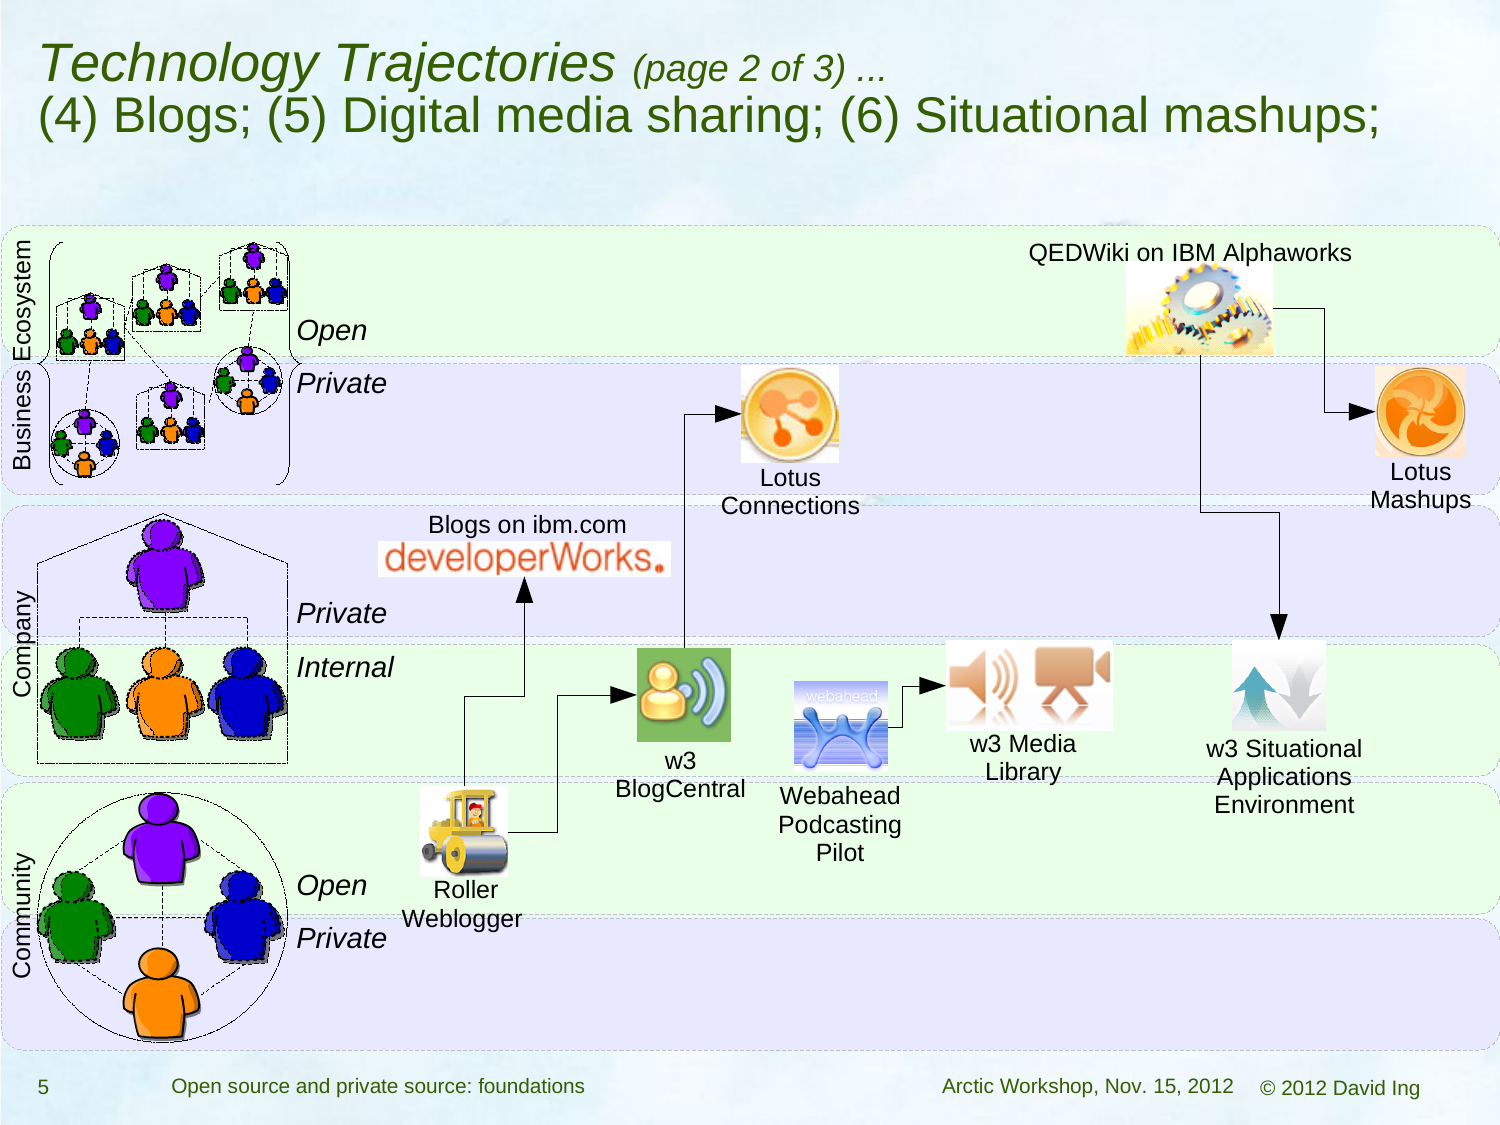

# Technology Trajectories (page 2 of 3) ... (4) Blogs; (5) Digital media sharing; (6) Situational mashups;
QEDWiki on IBM Alphaworks
Open
Business Ecosystem
Private
Lotus Mashups
Lotus Connections
Blogs on ibm.com
Private
Company
Internal
w3 Media Library
w3 Situational Applications Environment
w3 BlogCentral
Webahead Podcasting Pilot
Open
Roller Weblogger
Community
Private
Open source and private source: foundations
Arctic Workshop, Nov. 15, 2012
5